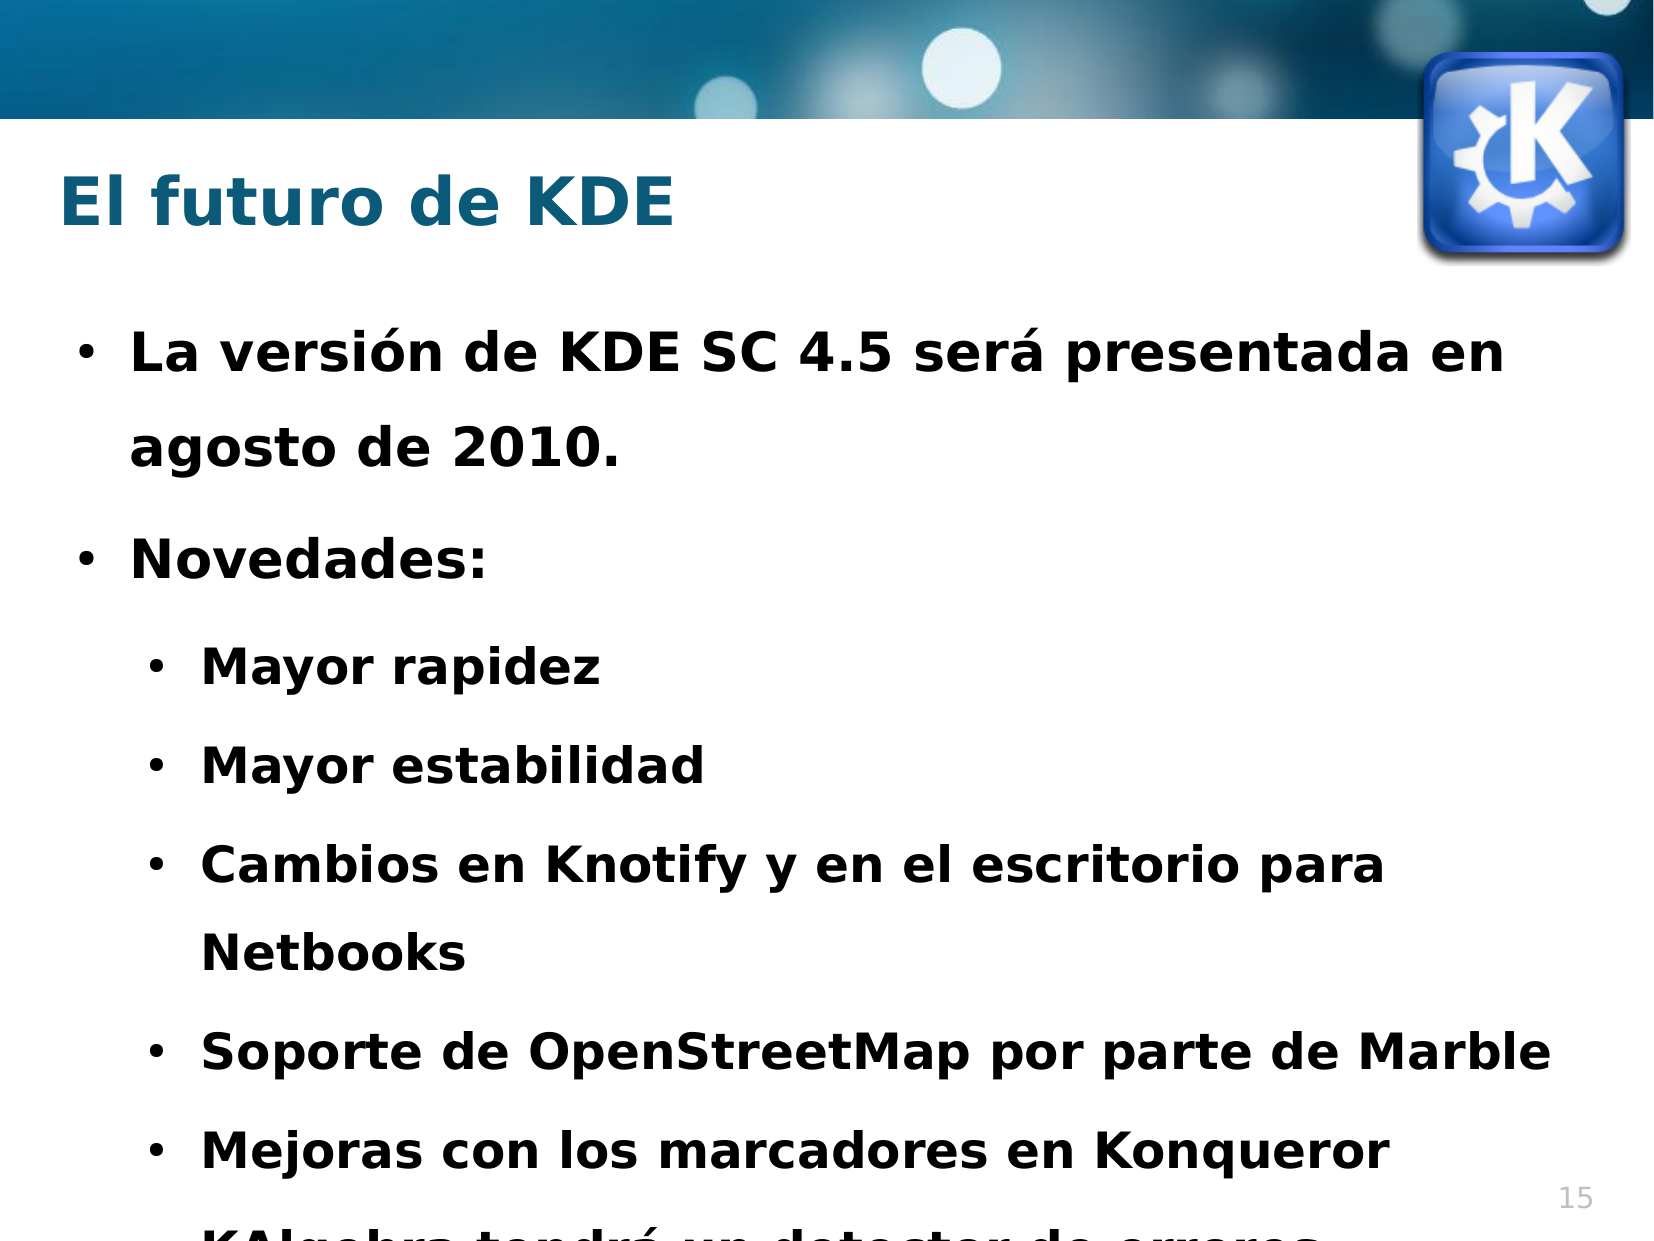

# El futuro de KDE
La versión de KDE SC 4.5 será presentada en agosto de 2010.
Novedades:
Mayor rapidez
Mayor estabilidad
Cambios en Knotify y en el escritorio para Netbooks
Soporte de OpenStreetMap por parte de Marble
Mejoras con los marcadores en Konqueror
KAlgebra tendrá un detector de errores
15